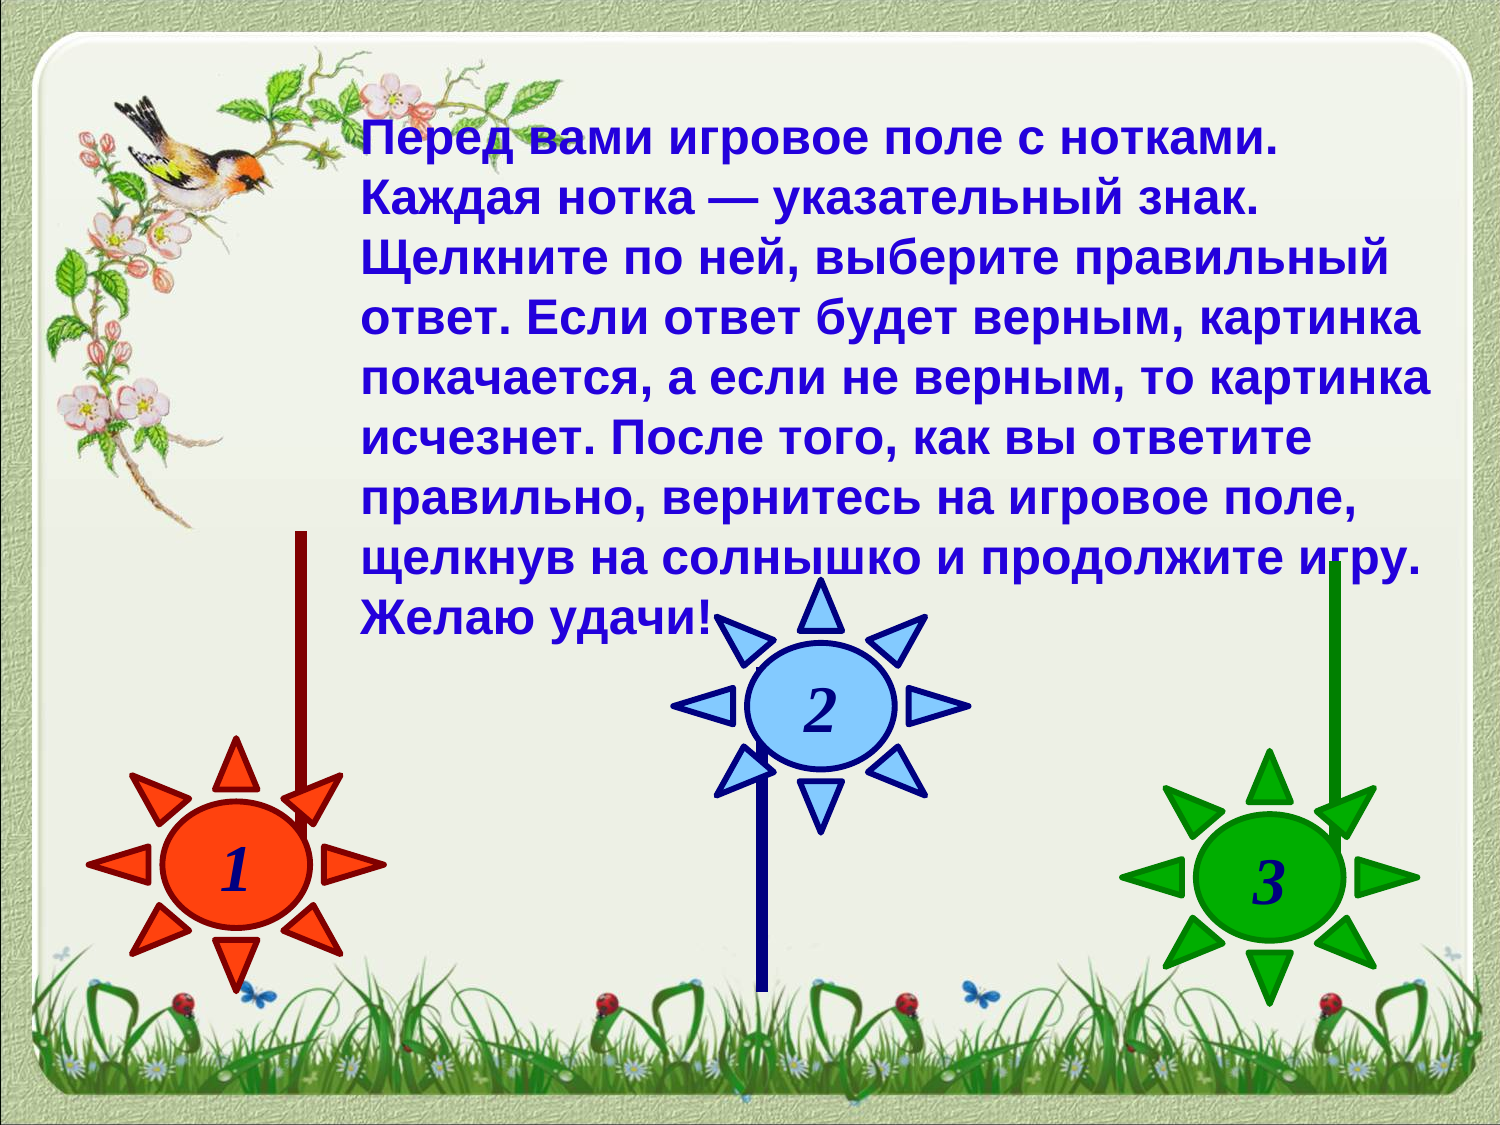

Перед вами игровое поле с нотками.
Каждая нотка — указательный знак. Щелкните по ней, выберите правильный ответ. Если ответ будет верным, картинка покачается, а если не верным, то картинка исчезнет. После того, как вы ответите правильно, вернитесь на игровое поле, щелкнув на солнышко и продолжите игру. Желаю удачи!
2
1
3